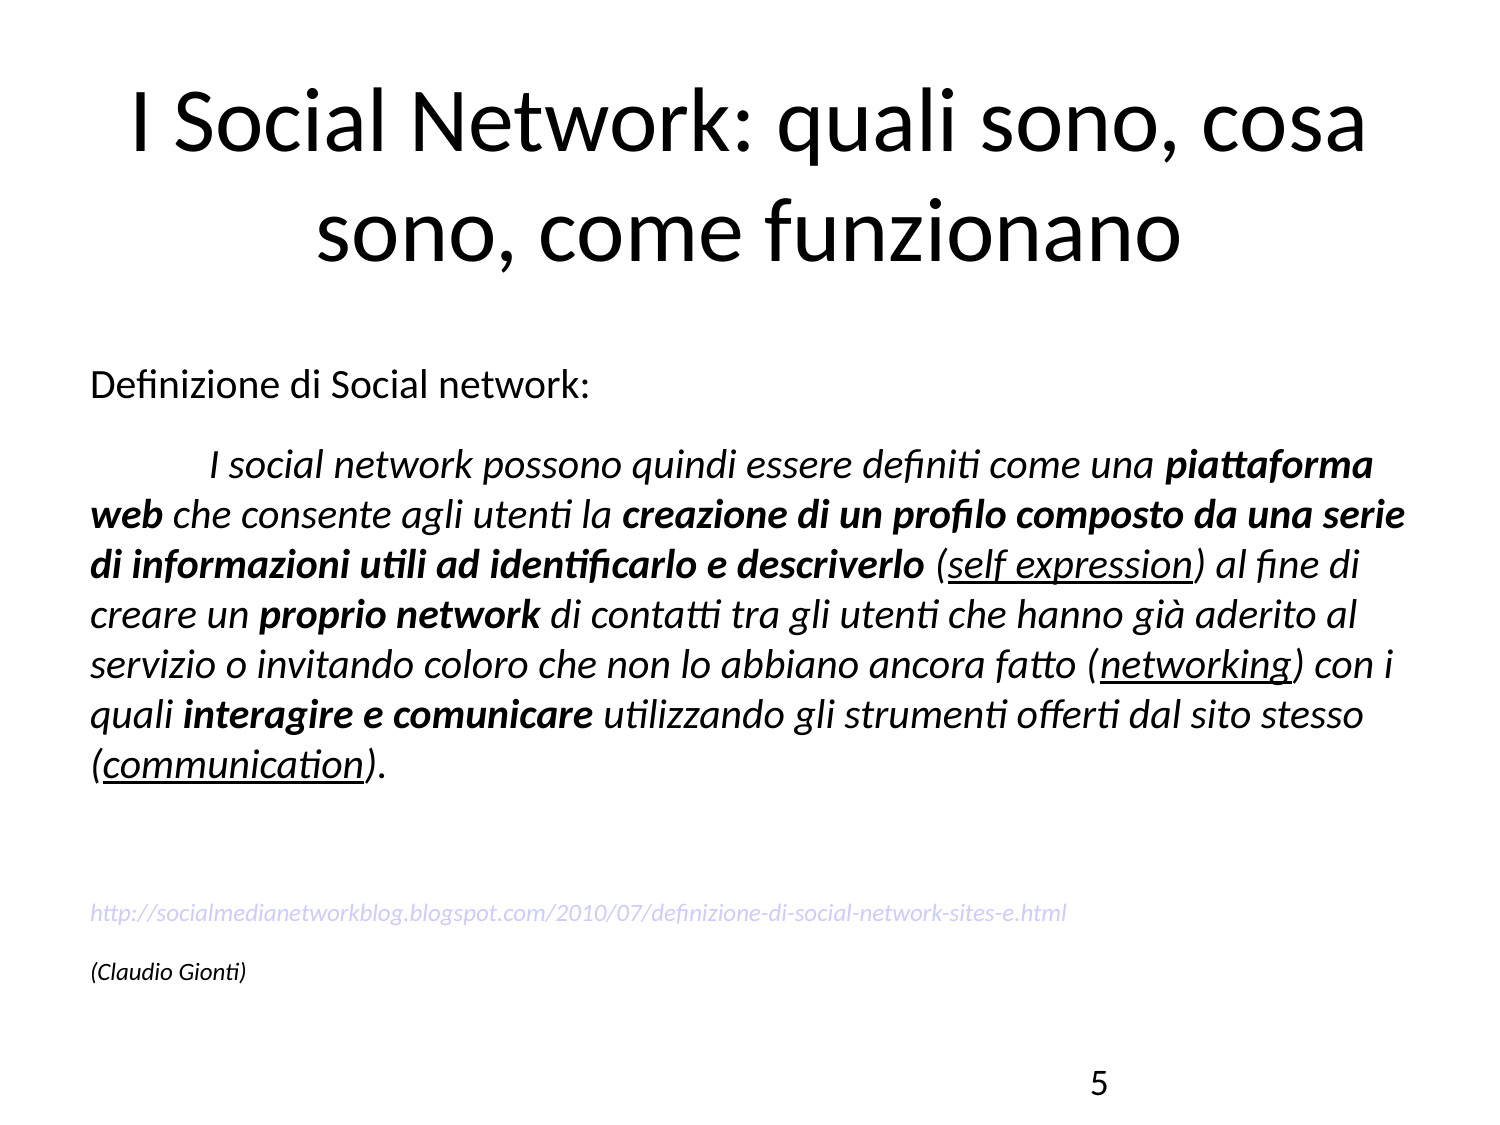

# I Social Network: quali sono, cosa sono, come funzionano
Definizione di Social network:
	I social network possono quindi essere definiti come una piattaforma web che consente agli utenti la creazione di un profilo composto da una serie di informazioni utili ad identificarlo e descriverlo (self expression) al fine di creare un proprio network di contatti tra gli utenti che hanno già aderito al servizio o invitando coloro che non lo abbiano ancora fatto (networking) con i quali interagire e comunicare utilizzando gli strumenti offerti dal sito stesso (communication).
http://socialmedianetworkblog.blogspot.com/2010/07/definizione-di-social-network-sites-e.html
(Claudio Gionti)